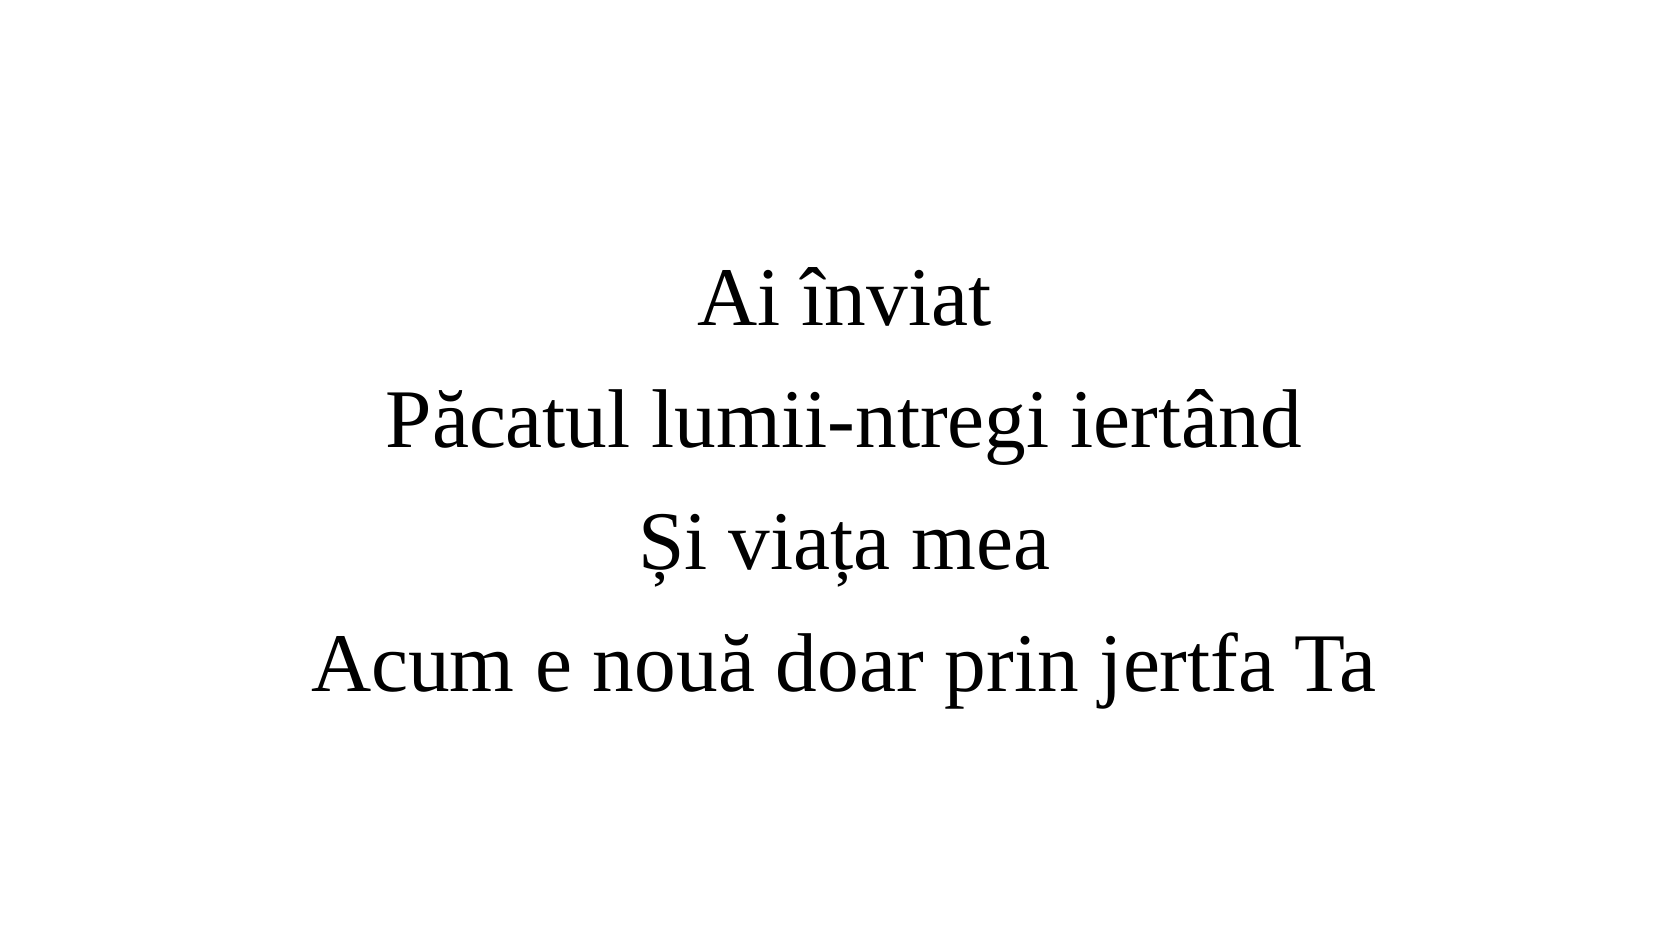

# Ai înviat
Păcatul lumii-ntregi iertând
Și viața mea
Acum e nouă doar prin jertfa Ta